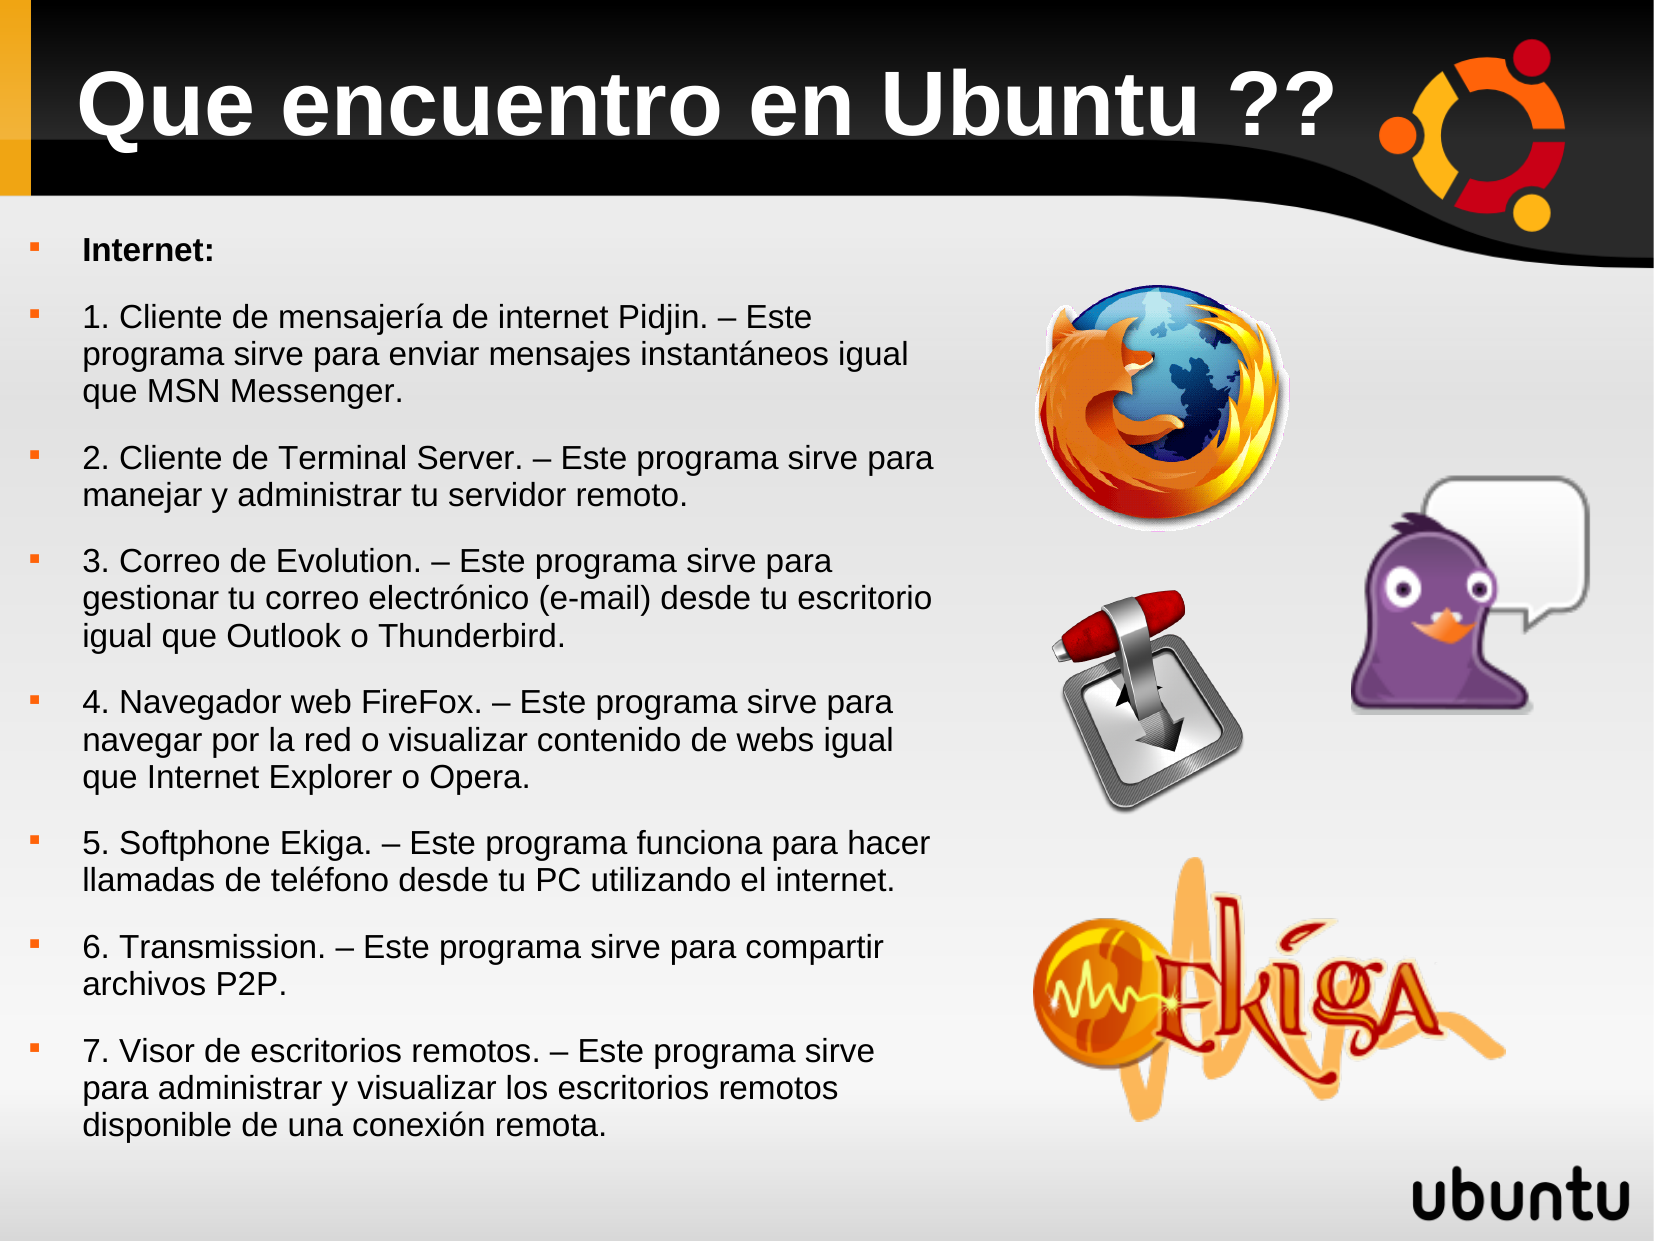

# Que encuentro en Ubuntu ??
Internet:
1. Cliente de mensajería de internet Pidjin. – Este programa sirve para enviar mensajes instantáneos igual que MSN Messenger.
2. Cliente de Terminal Server. – Este programa sirve para manejar y administrar tu servidor remoto.
3. Correo de Evolution. – Este programa sirve para gestionar tu correo electrónico (e-mail) desde tu escritorio igual que Outlook o Thunderbird.
4. Navegador web FireFox. – Este programa sirve para navegar por la red o visualizar contenido de webs igual que Internet Explorer o Opera.
5. Softphone Ekiga. – Este programa funciona para hacer llamadas de teléfono desde tu PC utilizando el internet.
6. Transmission. – Este programa sirve para compartir archivos P2P.
7. Visor de escritorios remotos. – Este programa sirve para administrar y visualizar los escritorios remotos disponible de una conexión remota.